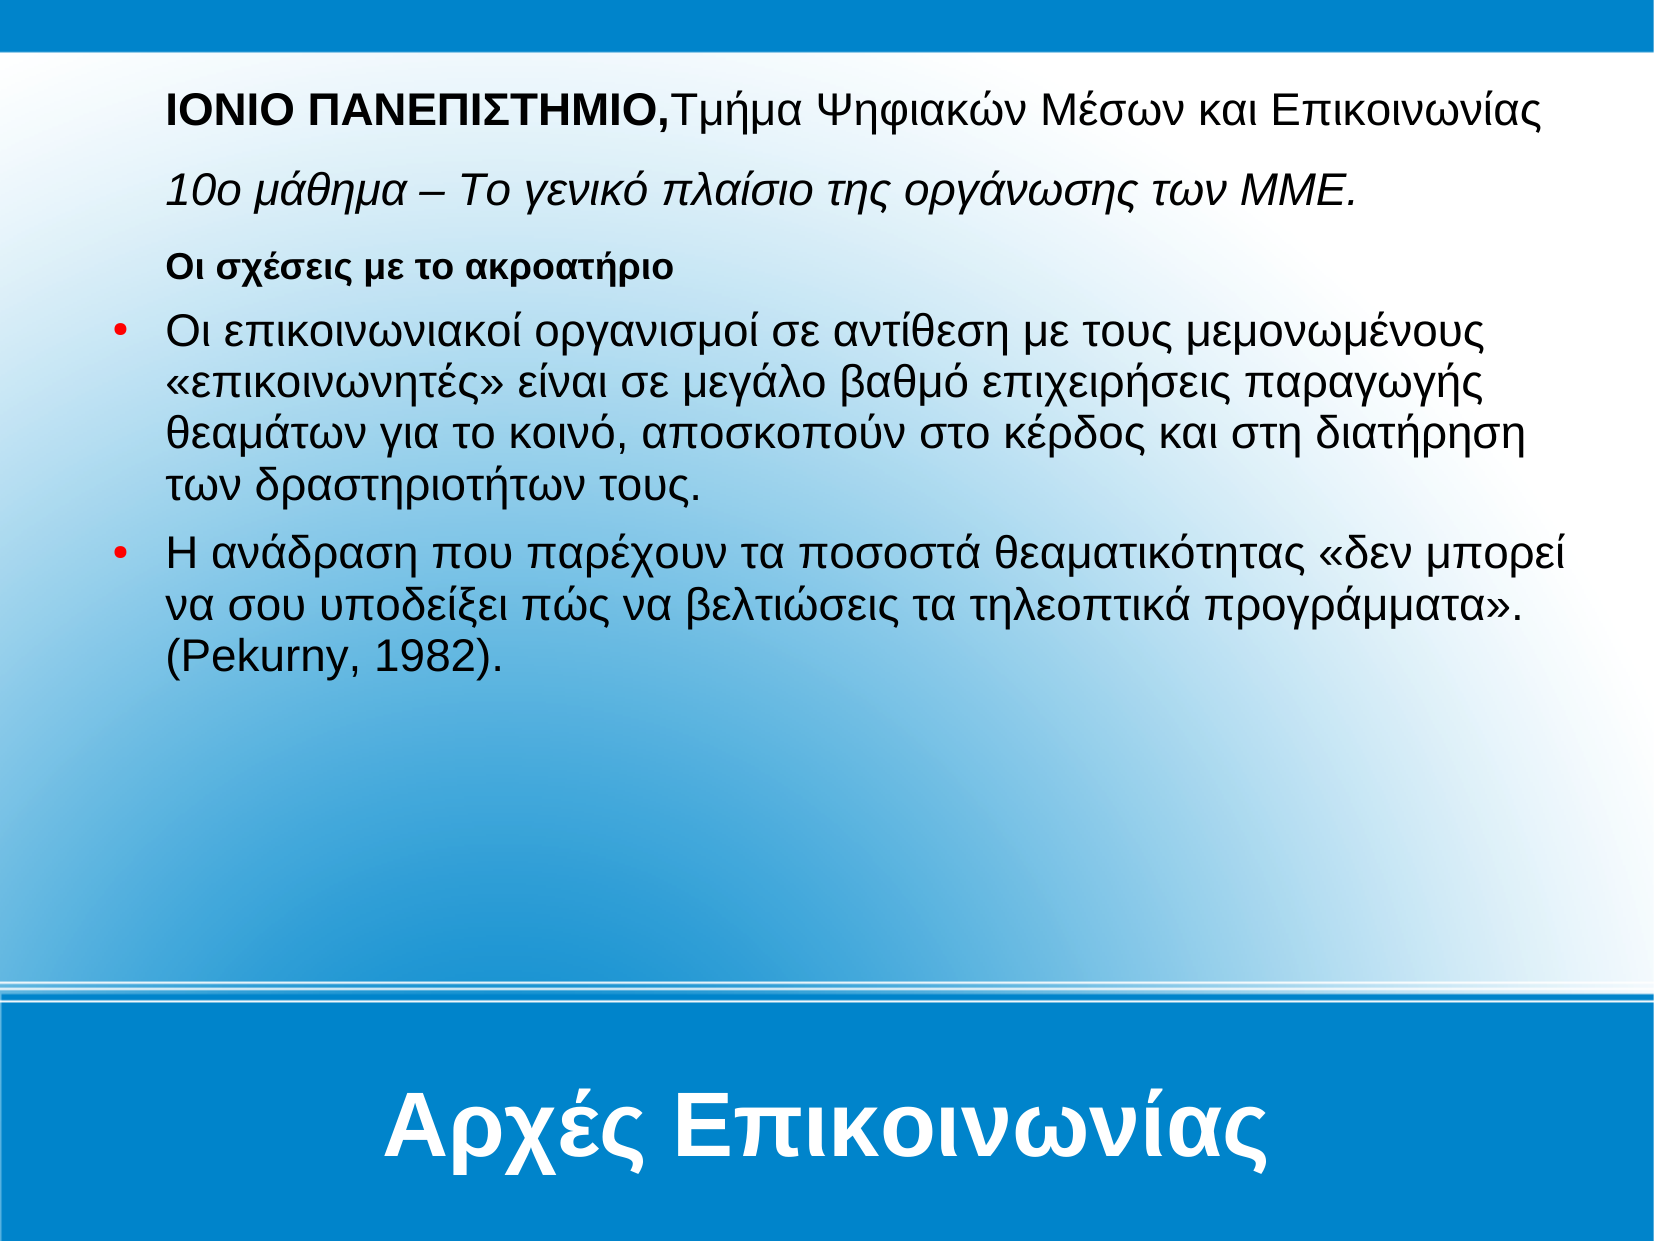

ΙΟΝΙΟ ΠΑΝΕΠΙΣΤΗΜΙΟ,Τμήμα Ψηφιακών Μέσων και Επικοινωνίας
10ο μάθημα – Το γενικό πλαίσιο της οργάνωσης των ΜΜΕ.
Οι σχέσεις με το ακροατήριο
Οι επικοινωνιακοί οργανισμοί σε αντίθεση με τους μεμονωμένους «επικοινωνητές» είναι σε μεγάλο βαθμό επιχειρήσεις παραγωγής θεαμάτων για το κοινό, αποσκοπούν στο κέρδος και στη διατήρηση των δραστηριοτήτων τους.
Η ανάδραση που παρέχουν τα ποσοστά θεαματικότητας «δεν μπορεί να σου υποδείξει πώς να βελτιώσεις τα τηλεοπτικά προγράμματα». (Pekurny, 1982).
# Αρχές Επικοινωνίας